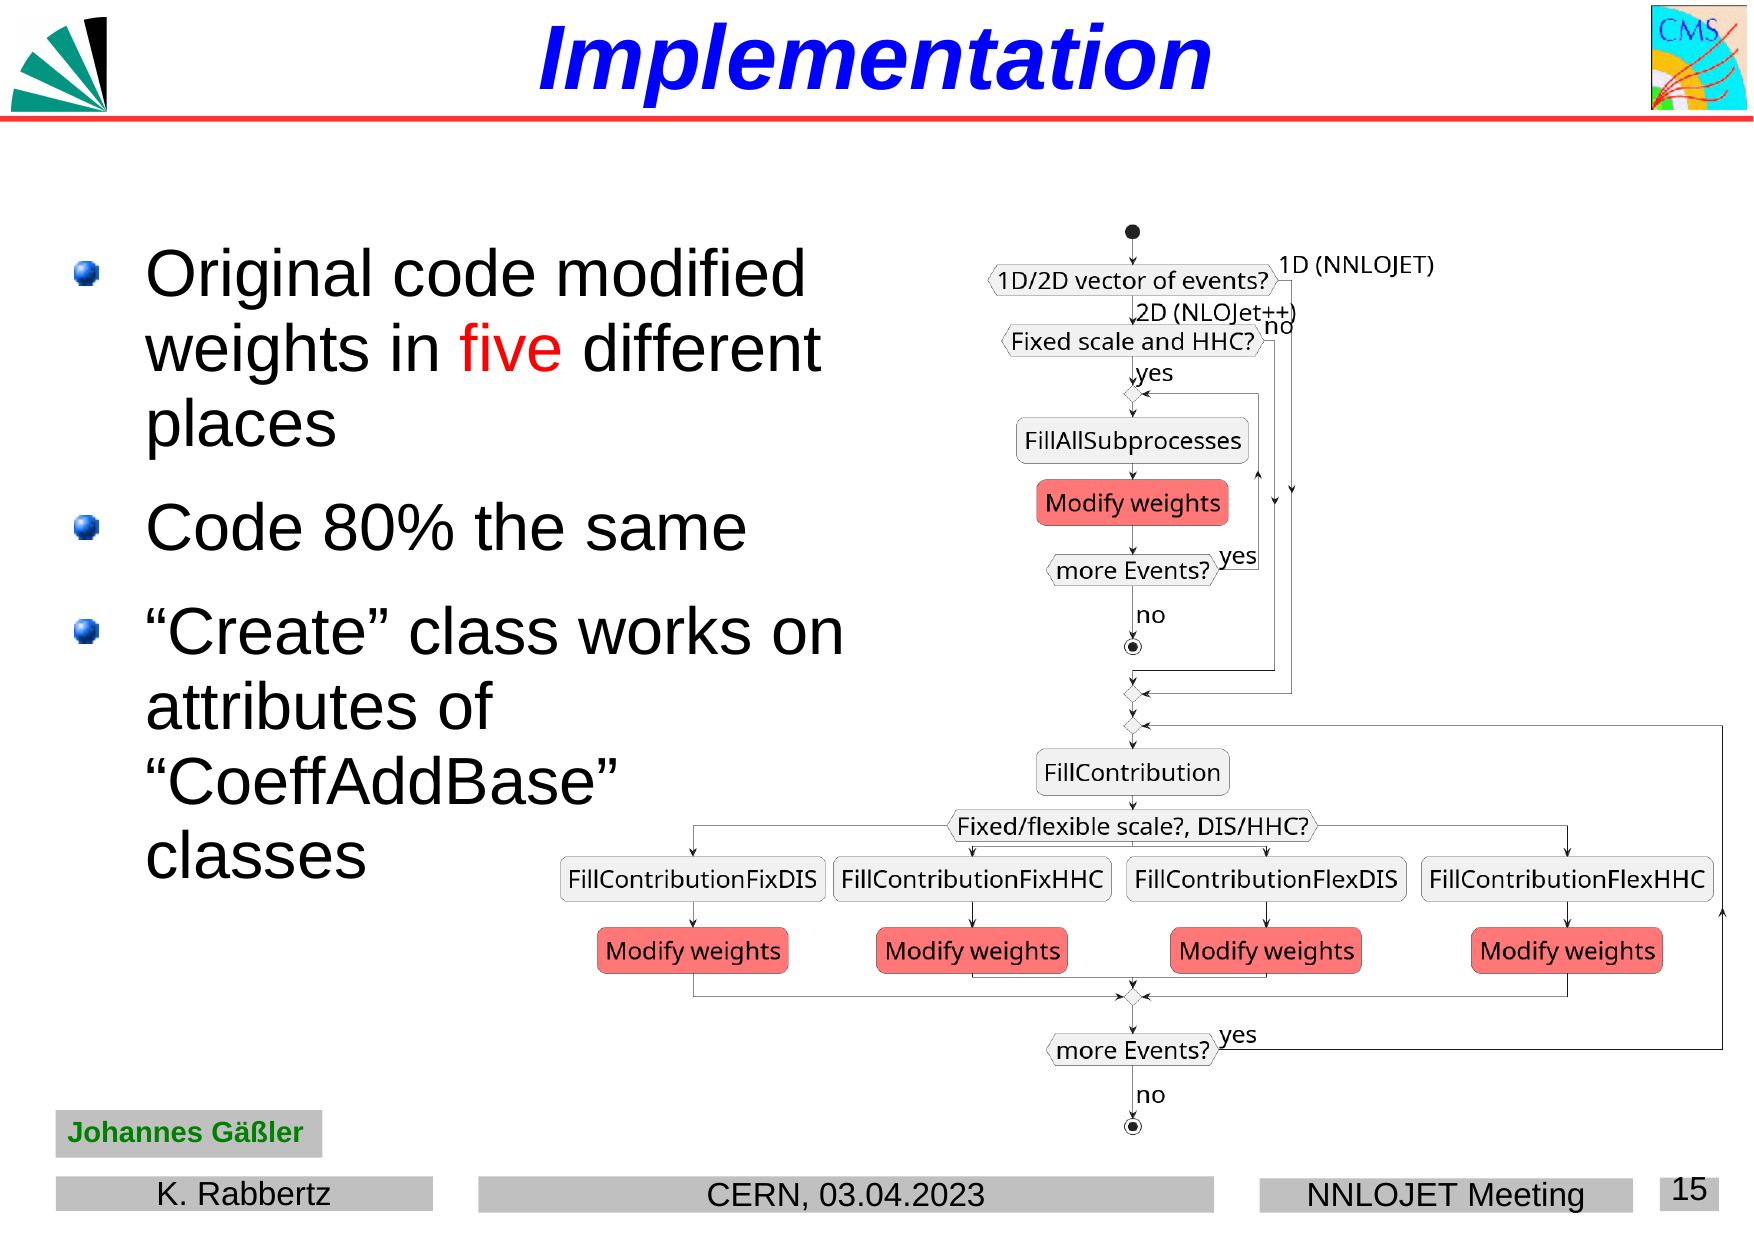

# Implementation
Original code modified weights in five different places
Code 80% the same
“Create” class works on attributes of “CoeffAddBase”
classes
Johannes Gäßler